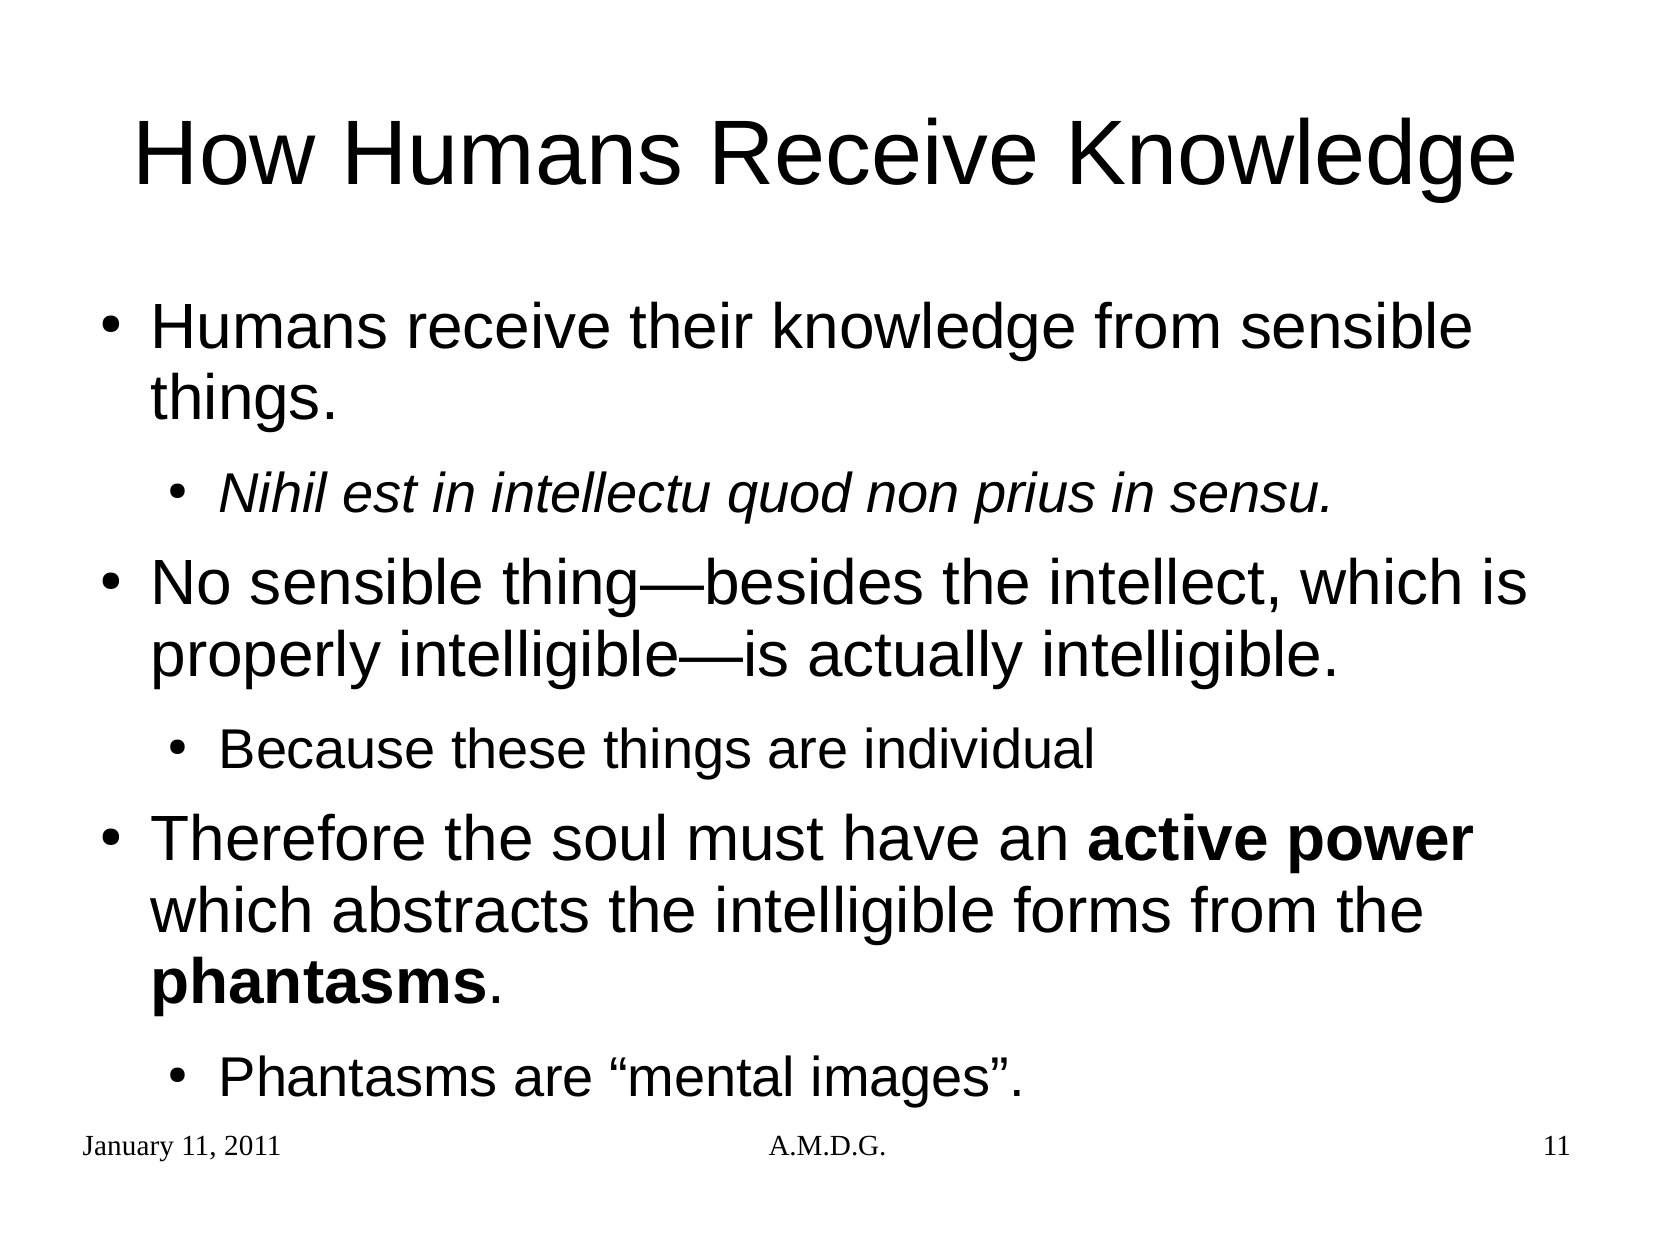

# How Humans Receive Knowledge
Humans receive their knowledge from sensible things.
Nihil est in intellectu quod non prius in sensu.
No sensible thing—besides the intellect, which is properly intelligible—is actually intelligible.
Because these things are individual
Therefore the soul must have an active power which abstracts the intelligible forms from the phantasms.
Phantasms are “mental images”.
January 11, 2011
A.M.D.G.
11